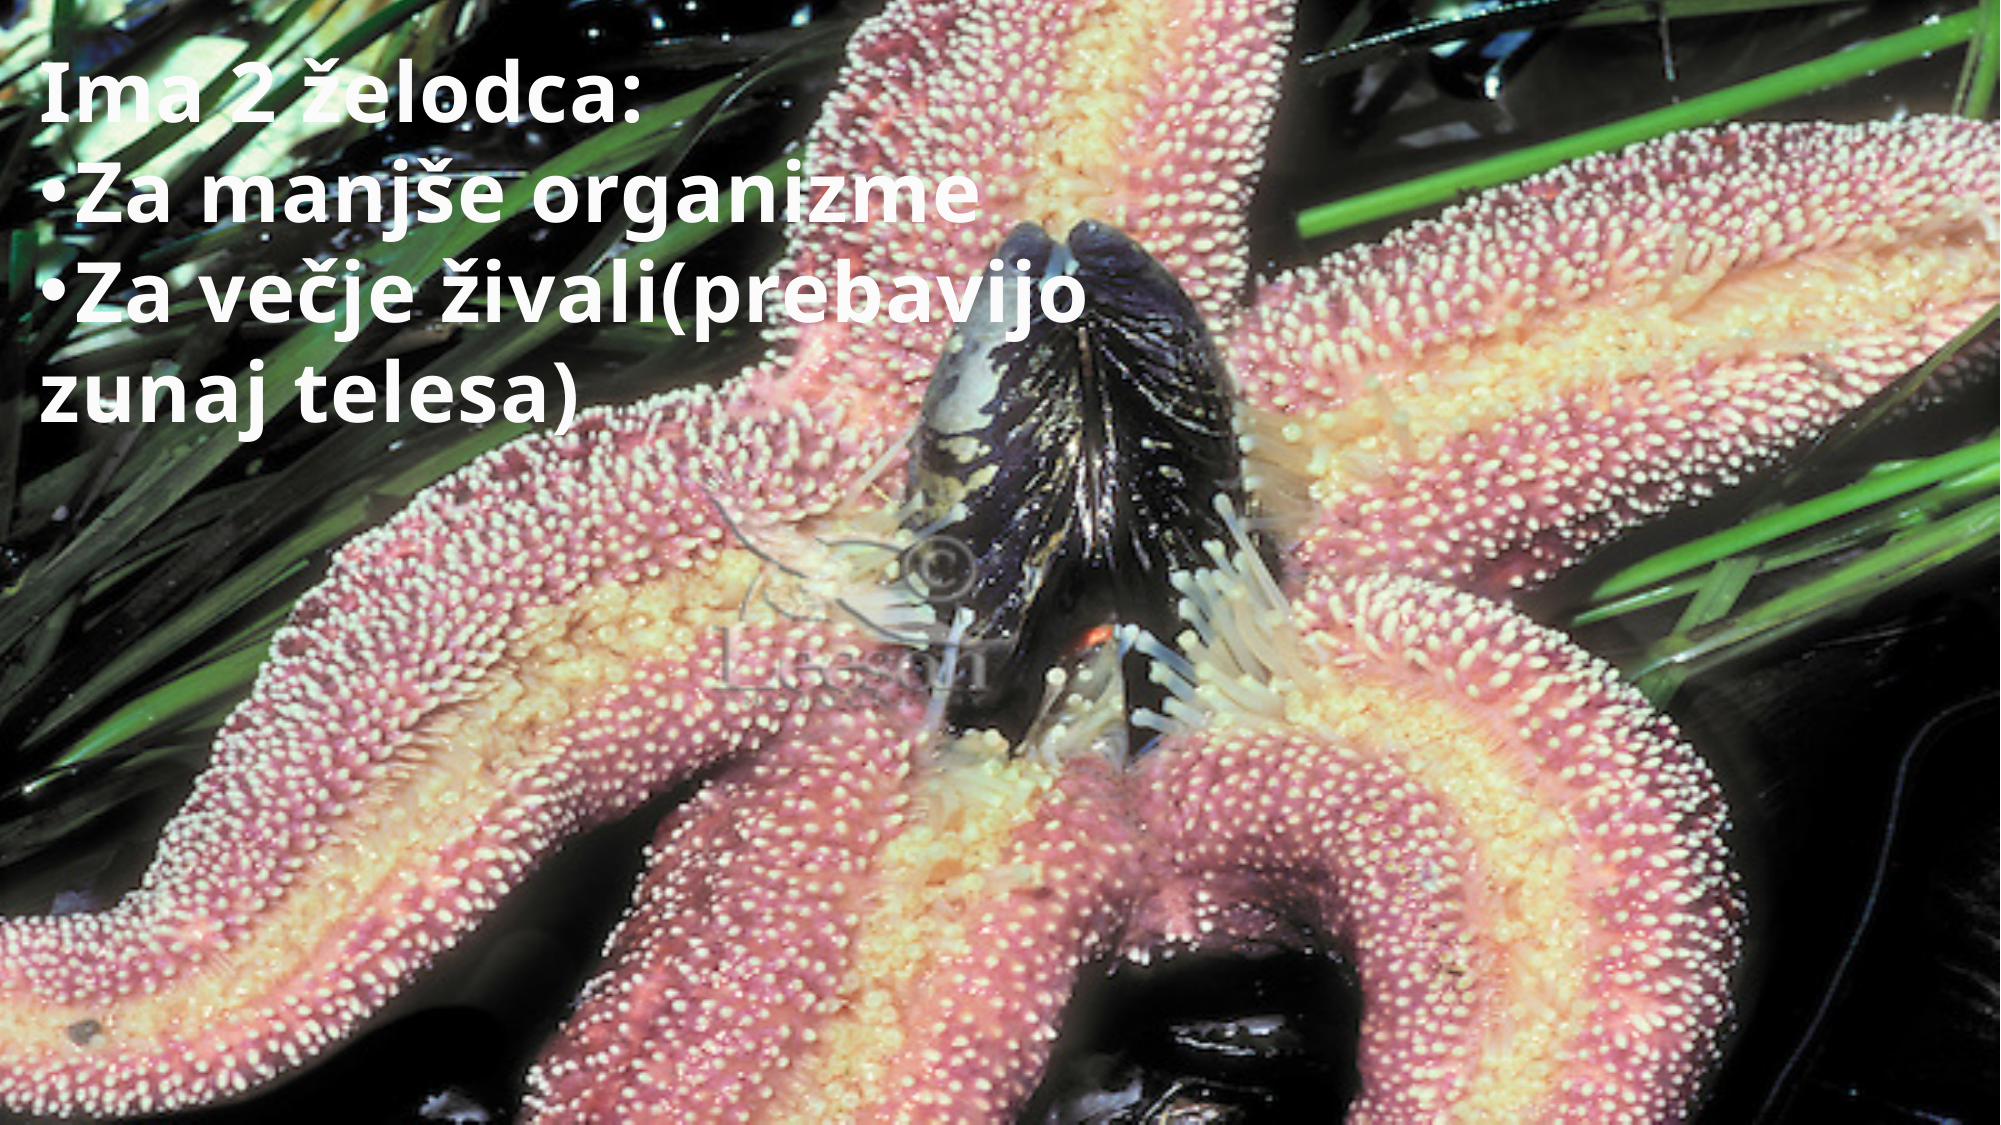

Ima 2 želodca:
Za manjše organizme
Za večje živali(prebavijo
zunaj telesa)
#